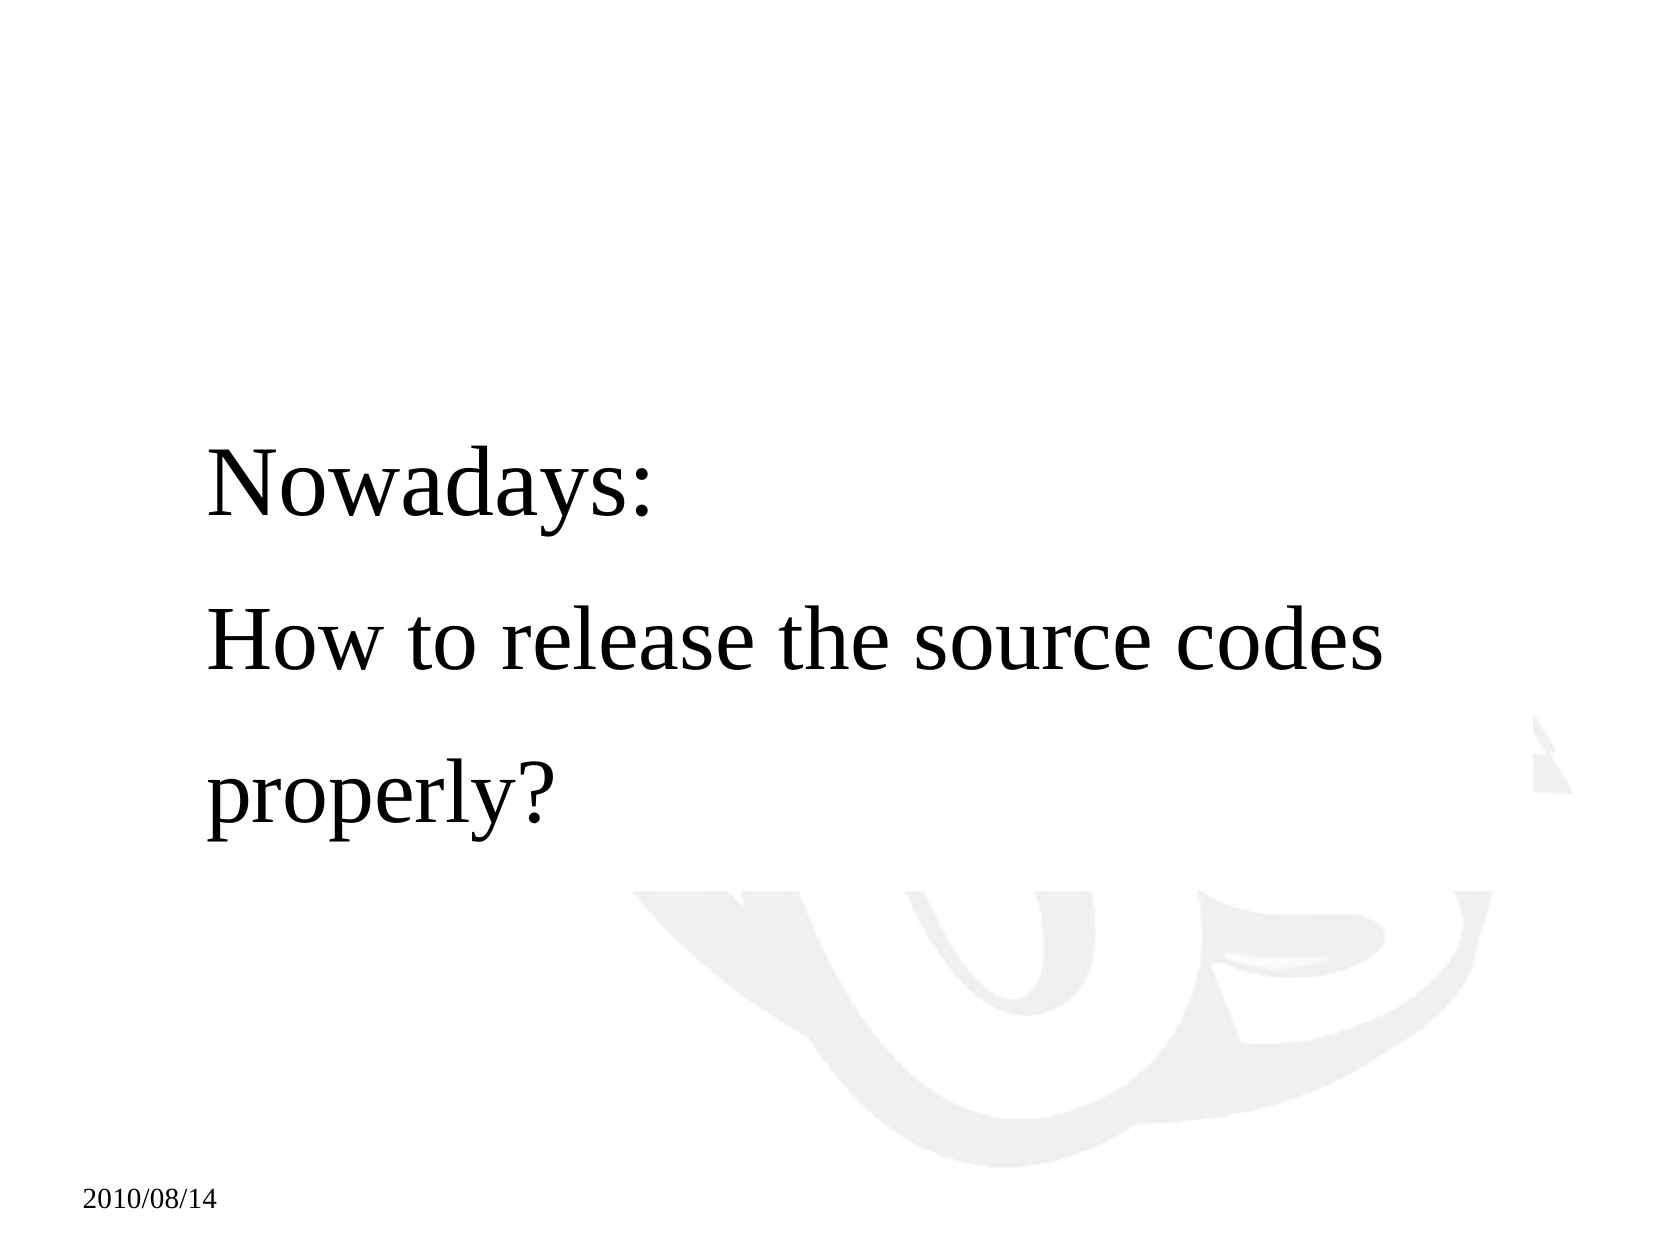

# Nowadays: How to release the source codes properly?
2010/08/14